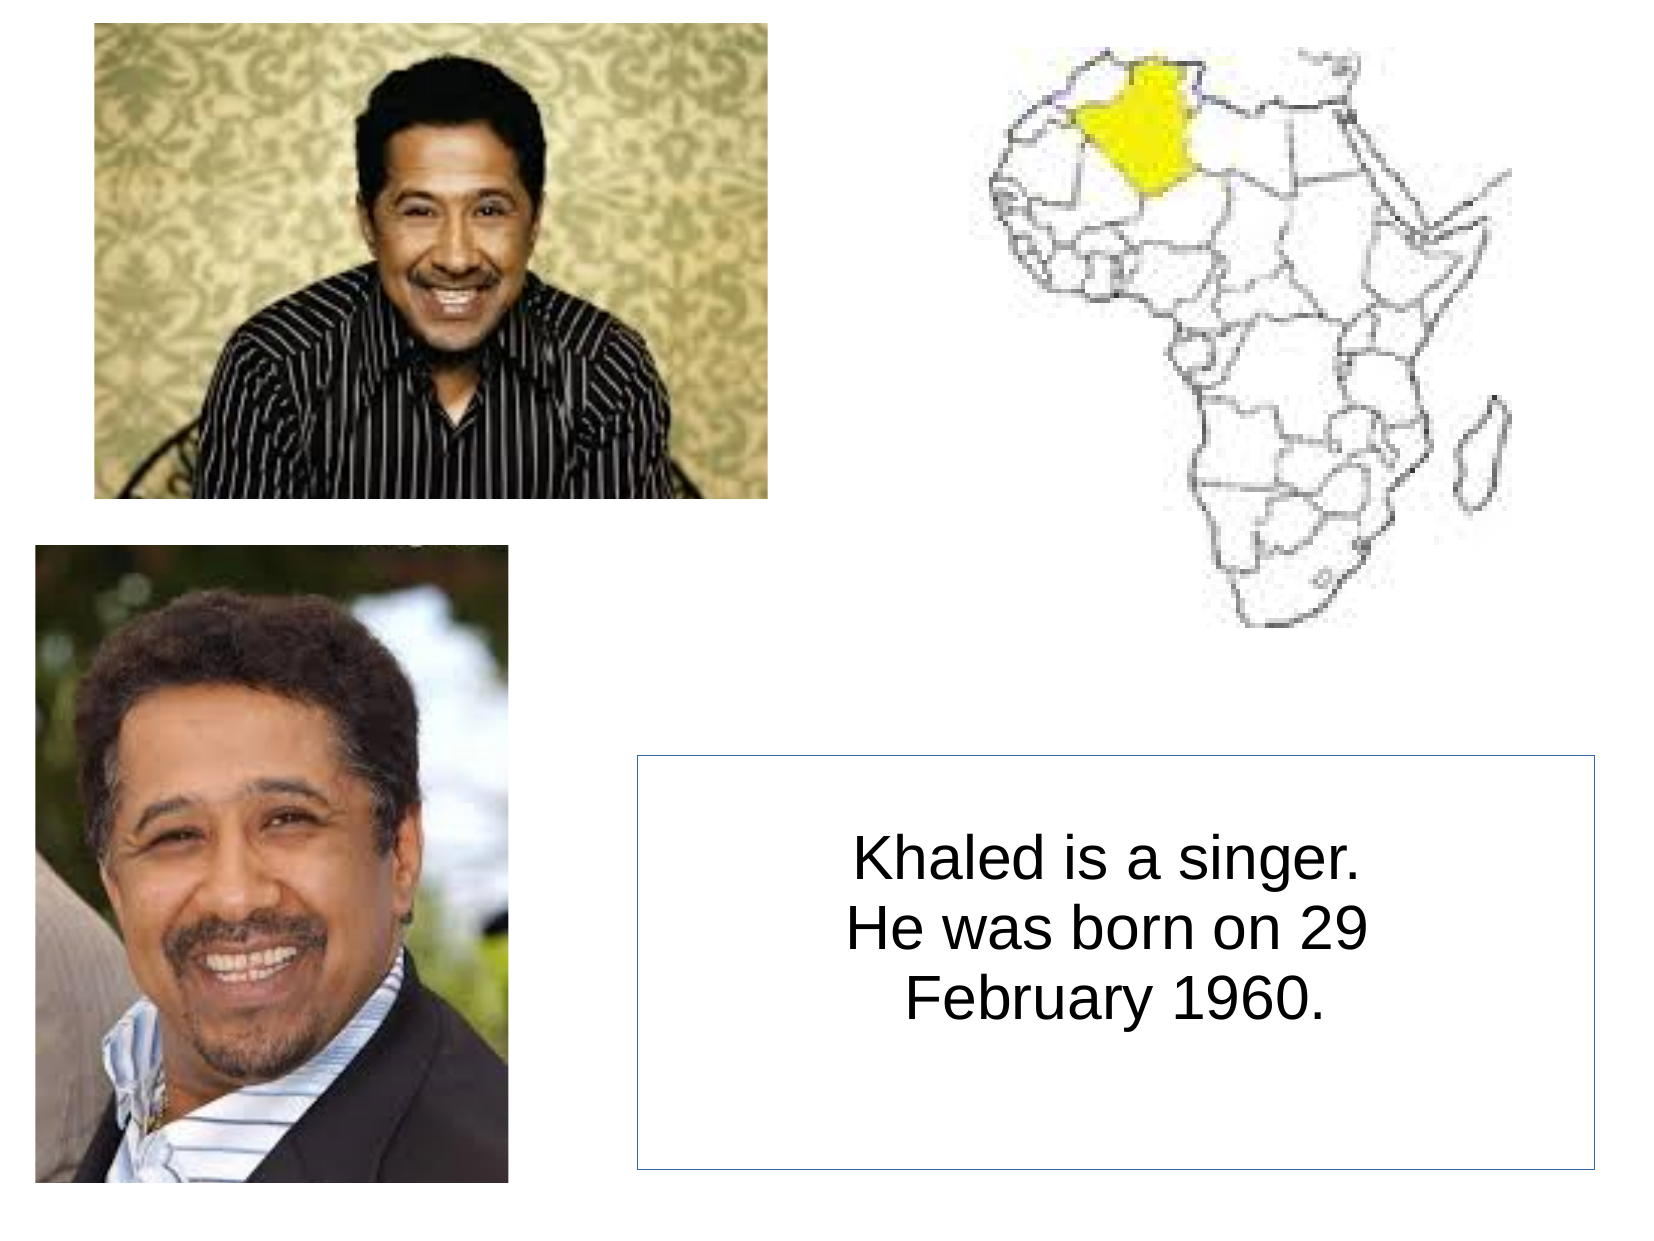

Khaled is a singer.
He was born on 29
February 1960.